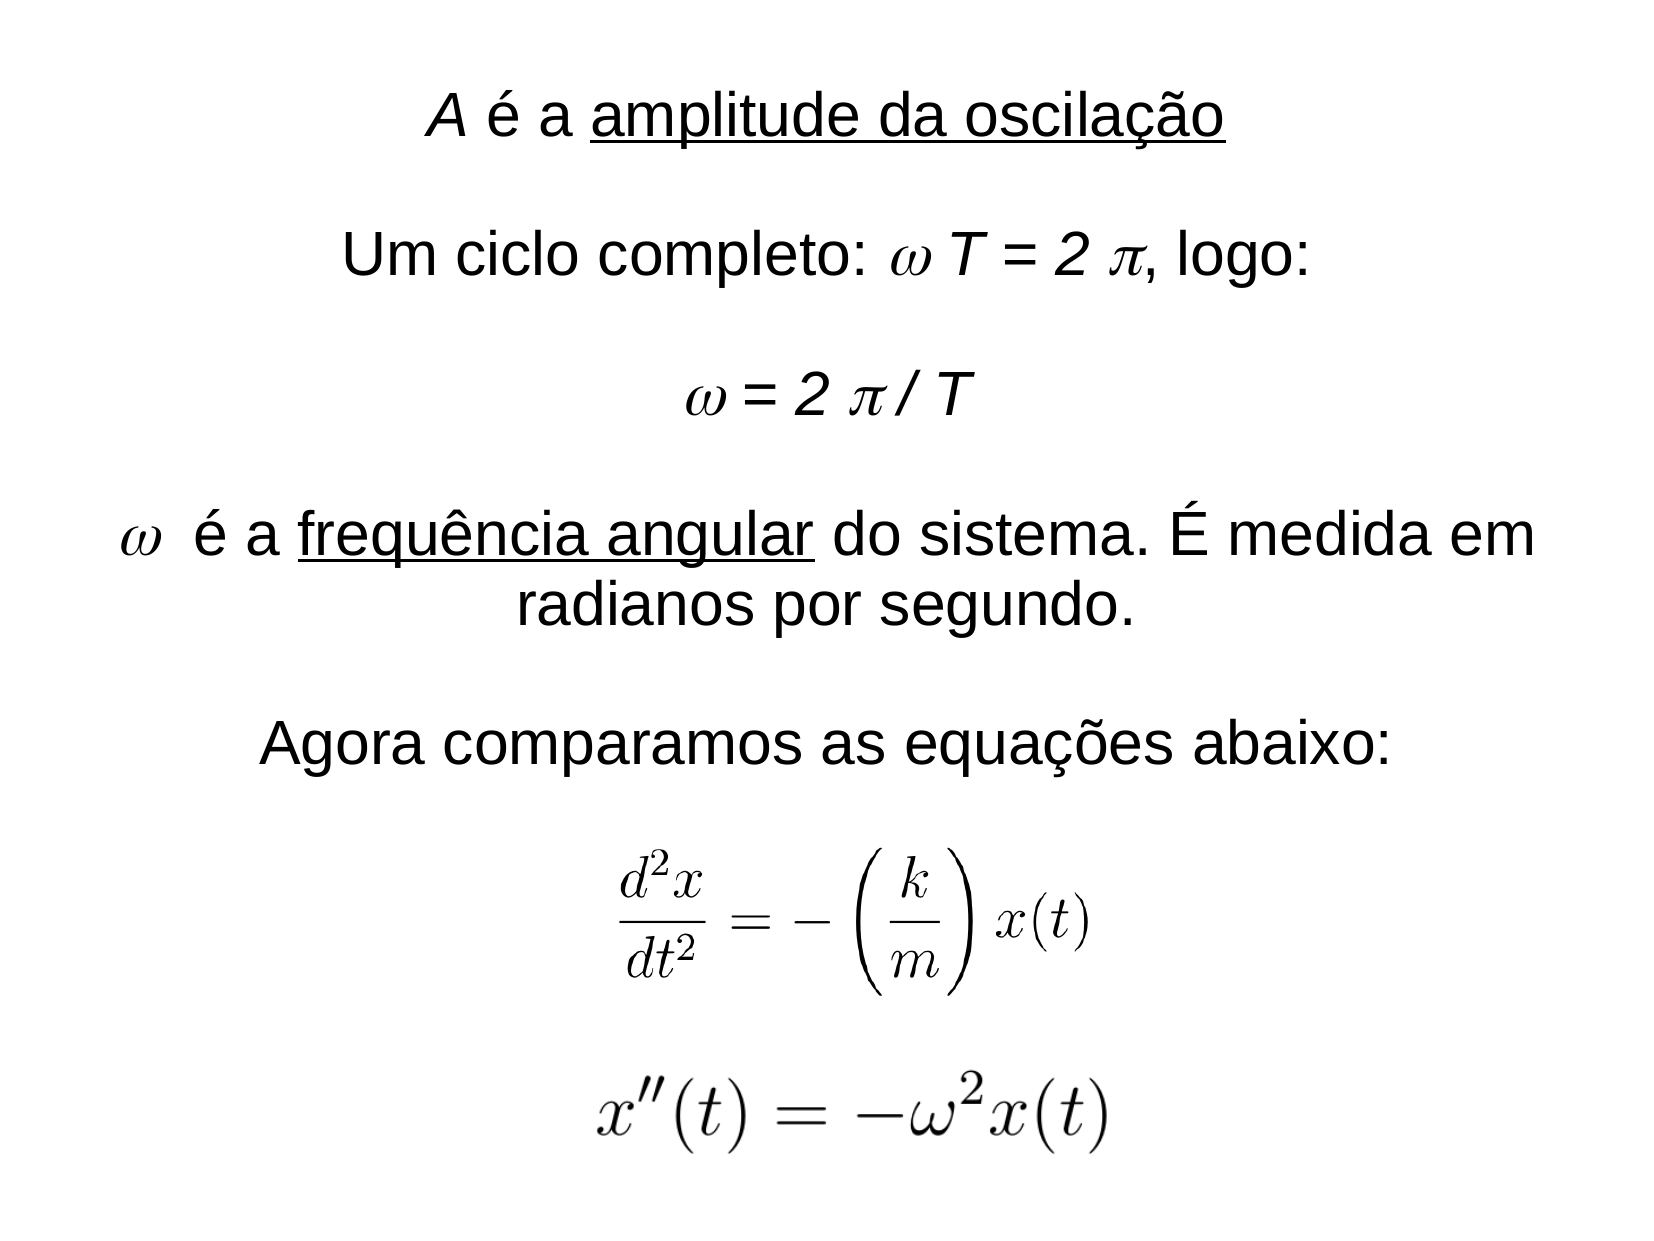

# A é a amplitude da oscilação
Um ciclo completo: w T = 2 p, logo:
w = 2 p / T
w é a frequência angular do sistema. É medida em radianos por segundo.
Agora comparamos as equações abaixo: